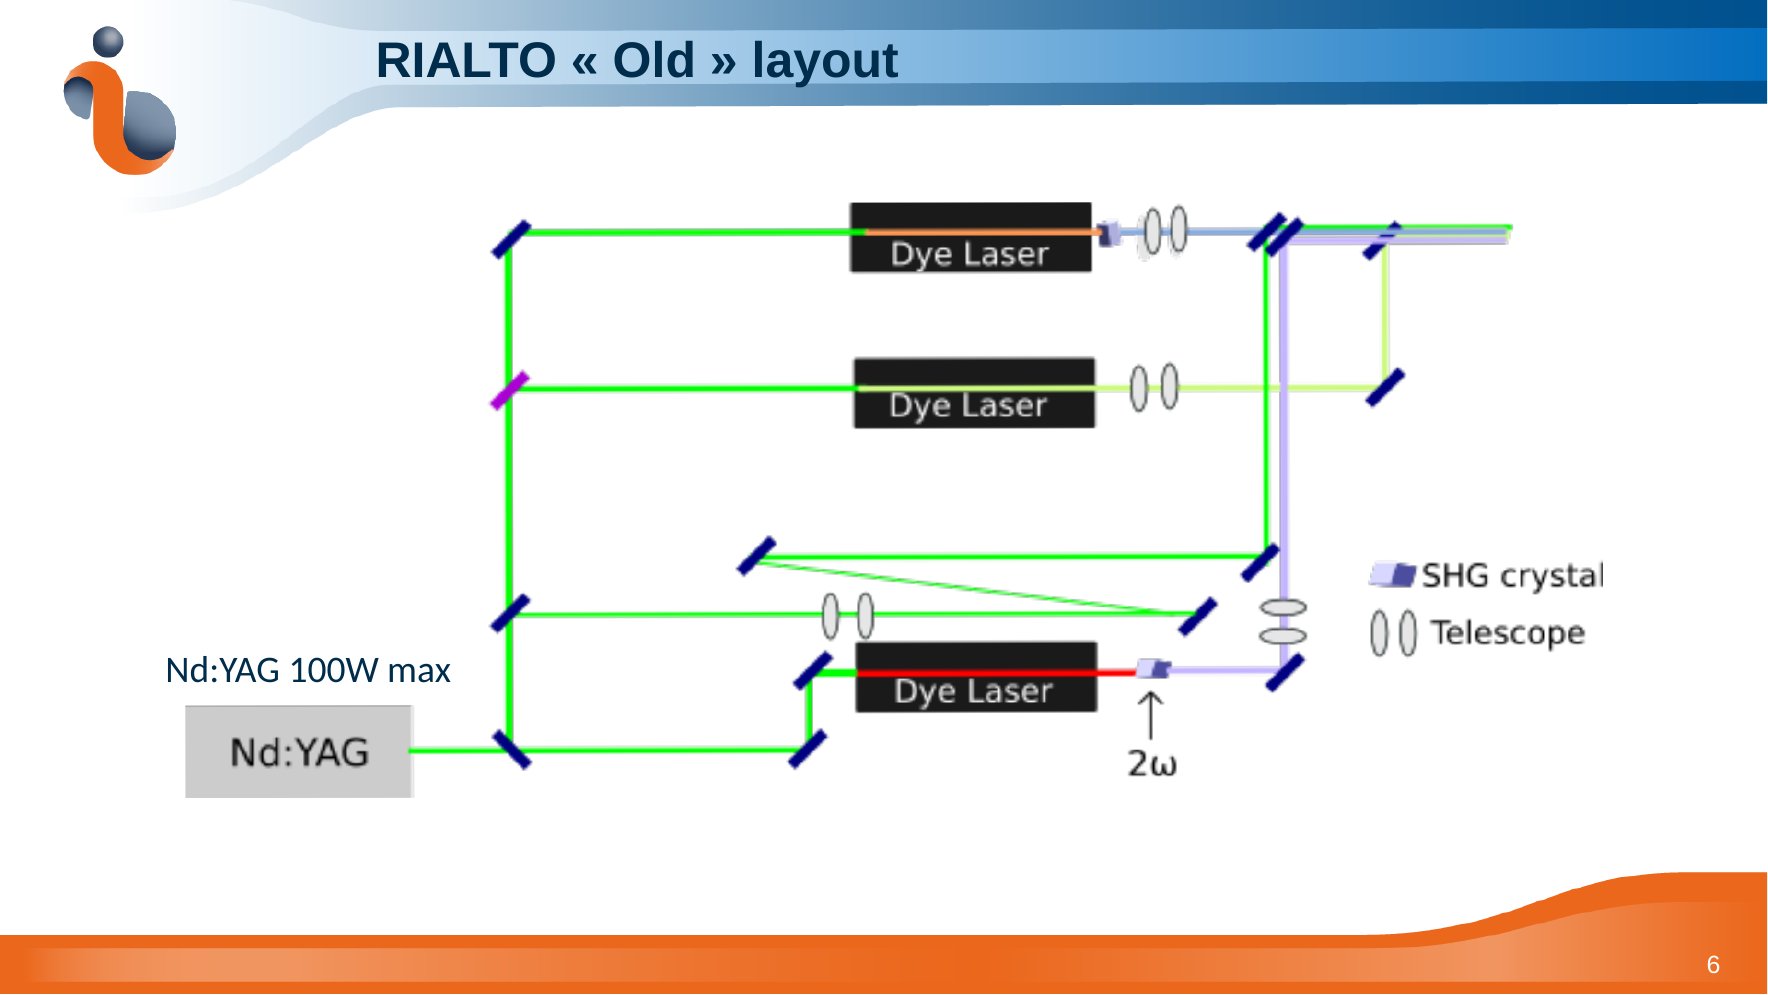

# RIALTO « Old » layout
Nd:YAG 100W max
6